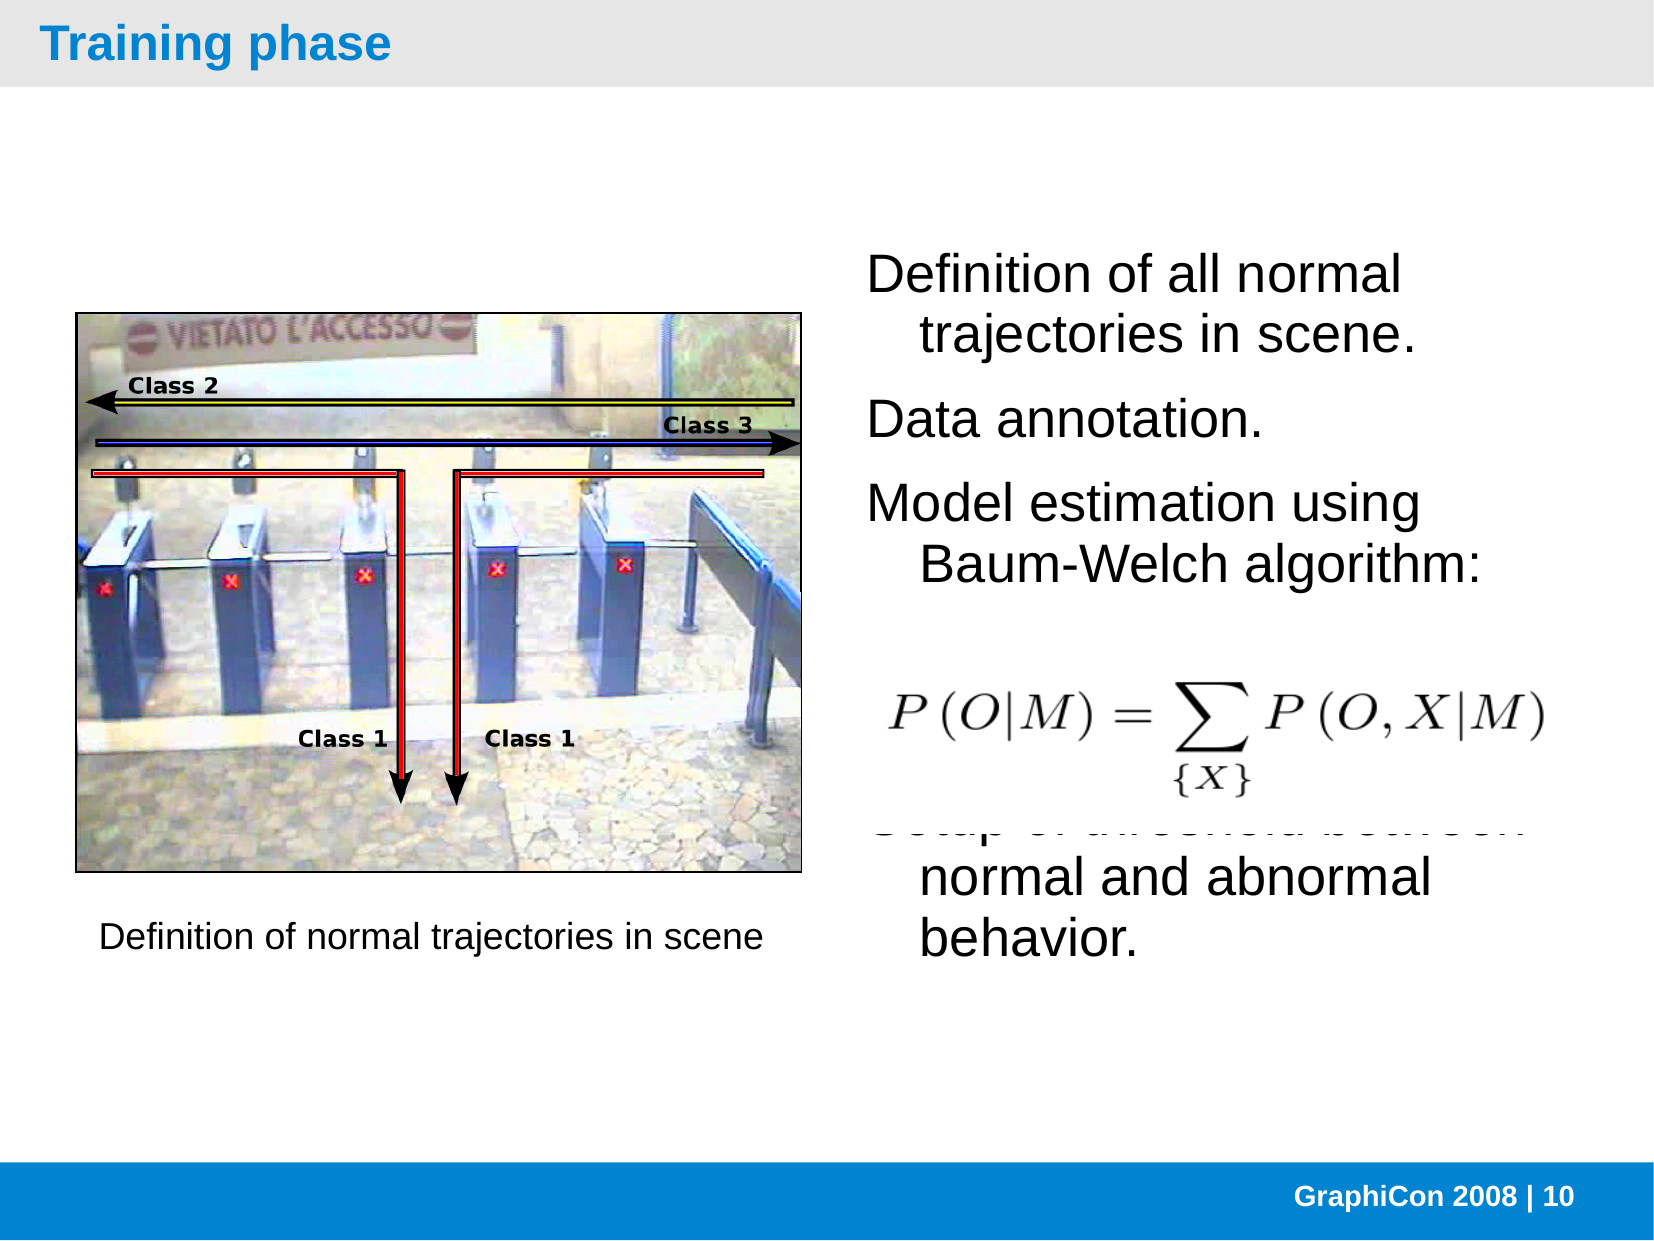

# Training phase
Definition of all normal trajectories in scene.
Data annotation.
Model estimation using
Baum-Welch algorithm:
Setup of threshold between normal and abnormal behavior.
Definition of normal trajectories in scene